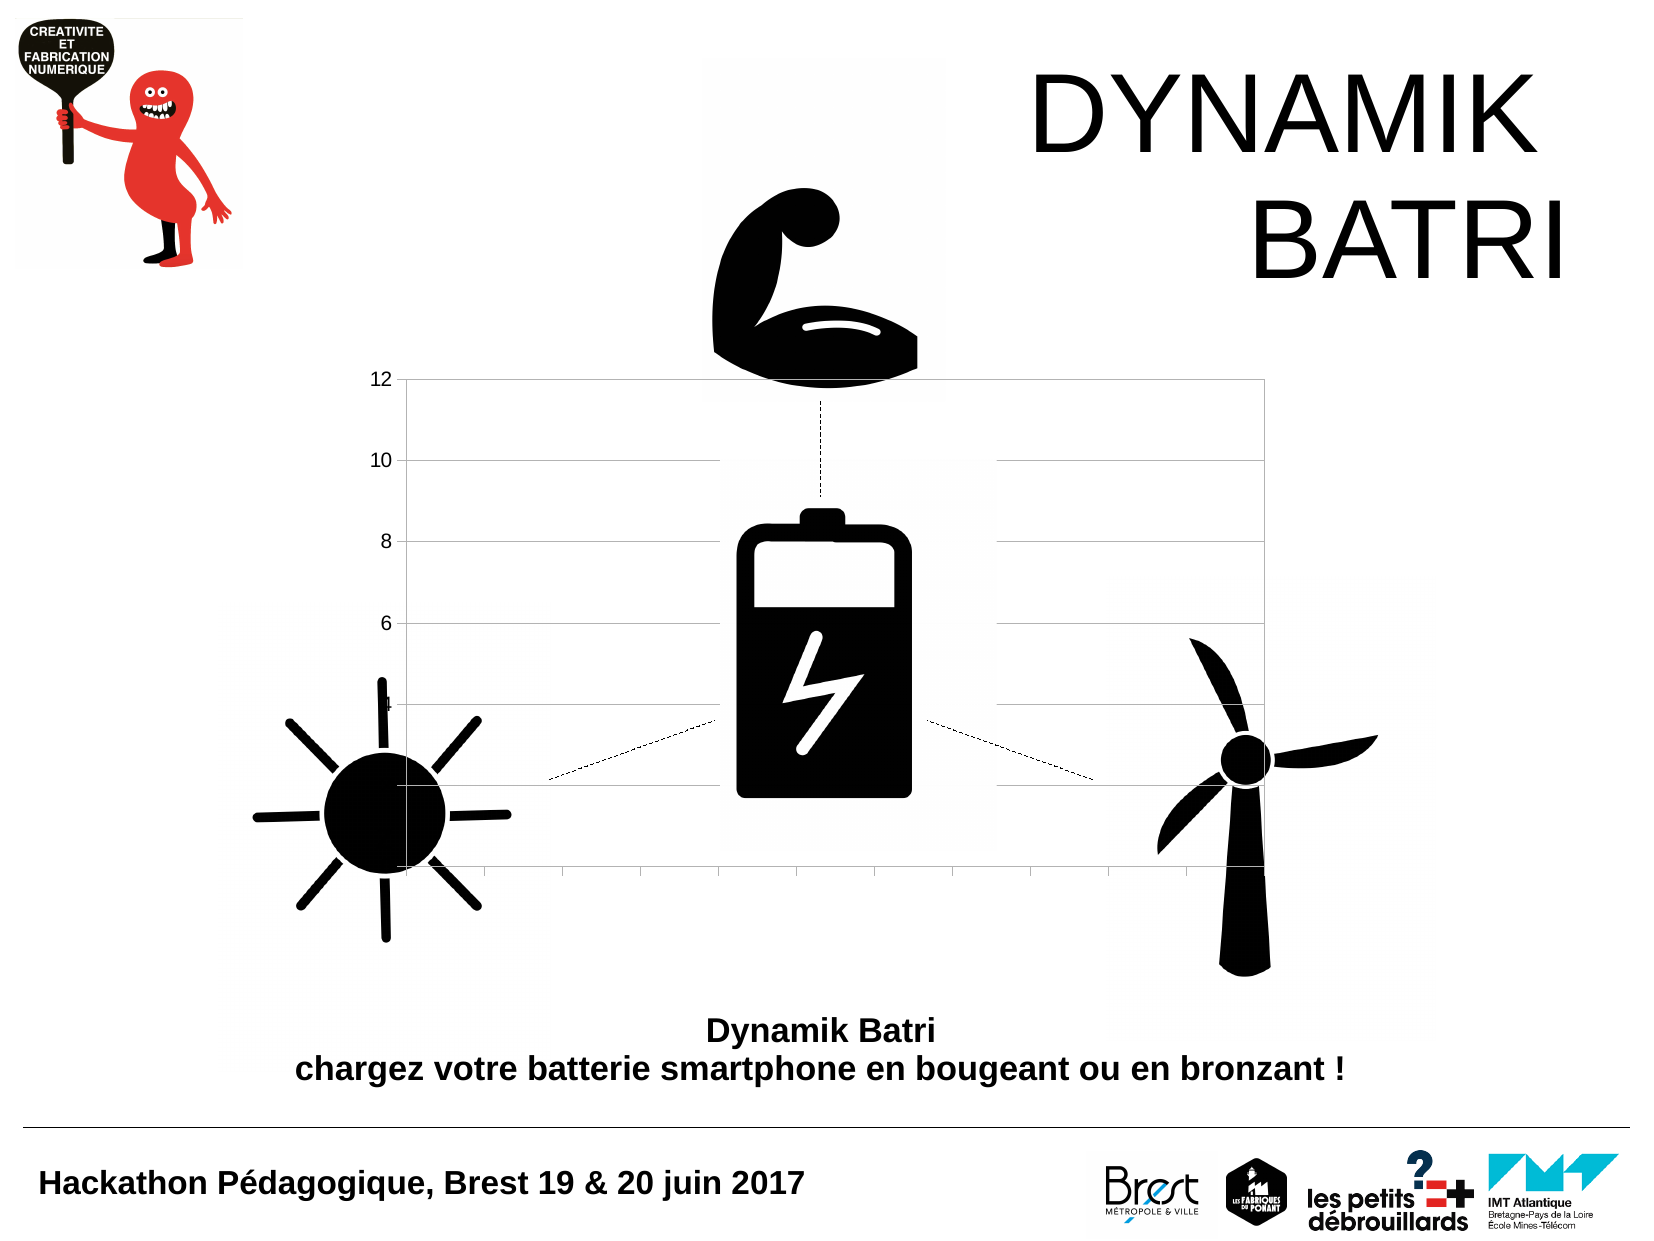

# DYNAMIK BATRI
[unsupported chart]
z
Dynamik Batri
chargez votre batterie smartphone en bougeant ou en bronzant !
Hackathon Pédagogique, Brest 19 & 20 juin 2017